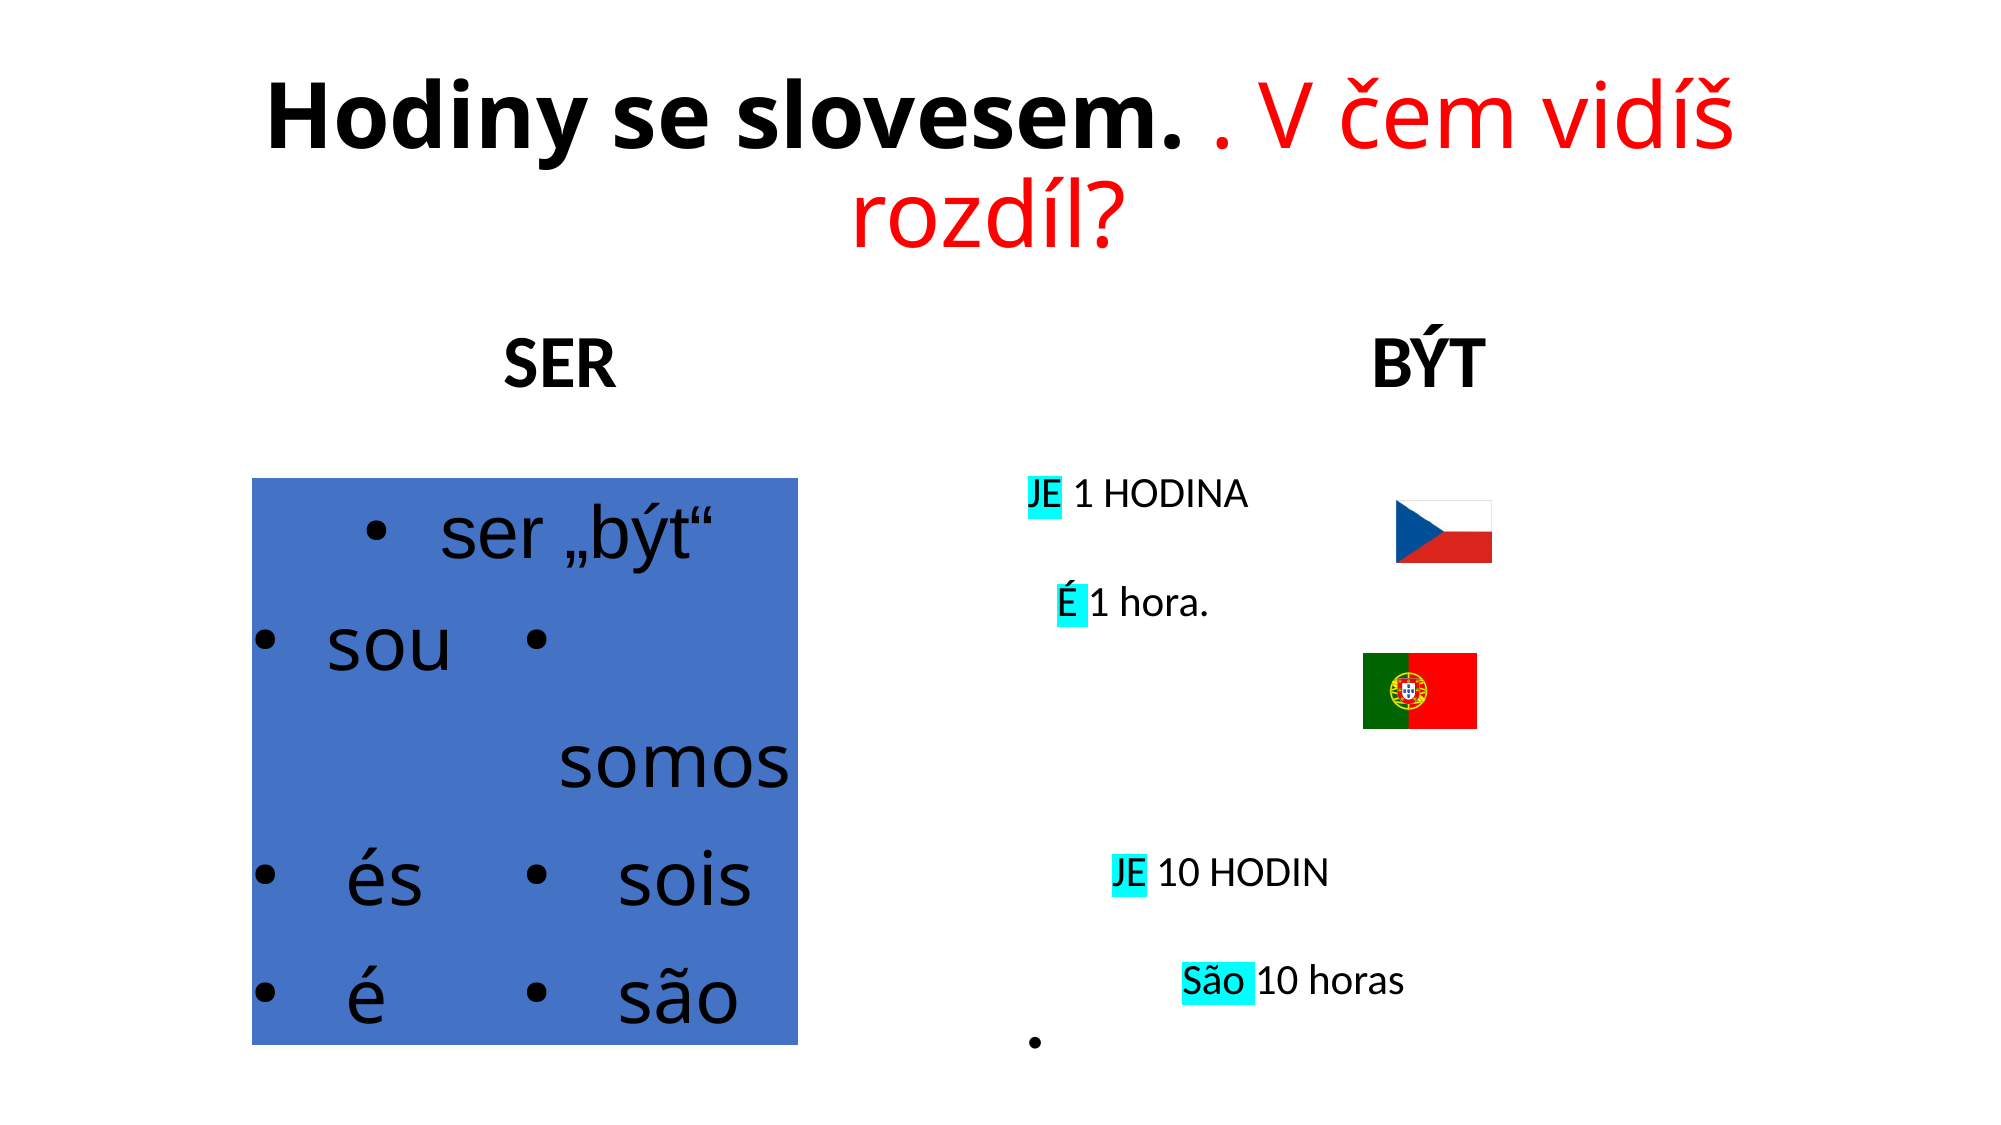

# Hodiny se slovesem. . V čem vidíš rozdíl?
SER
BÝT
JE 1 HODINA
É 1 hora.
 JE 10 HODIN
São 10 horas
| ser „být“ | |
| --- | --- |
| sou | somos |
| és | sois |
| é | são |